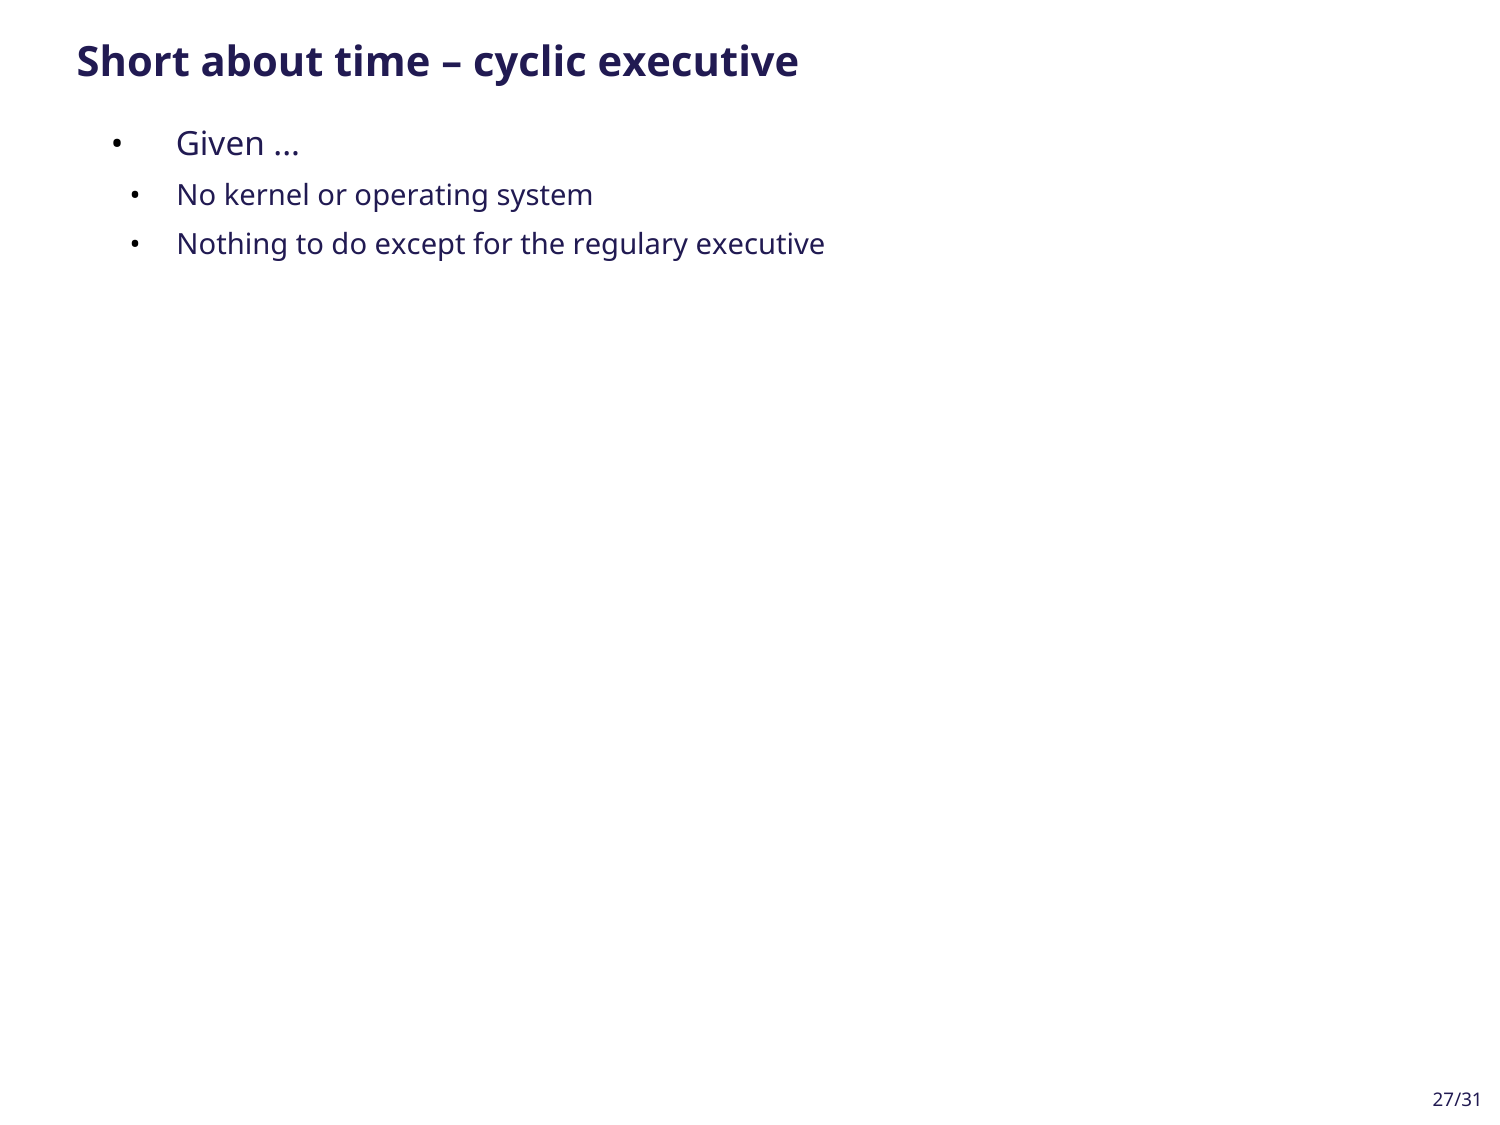

# Short about time – cyclic executive
 Given ...
No kernel or operating system
Nothing to do except for the regulary executive